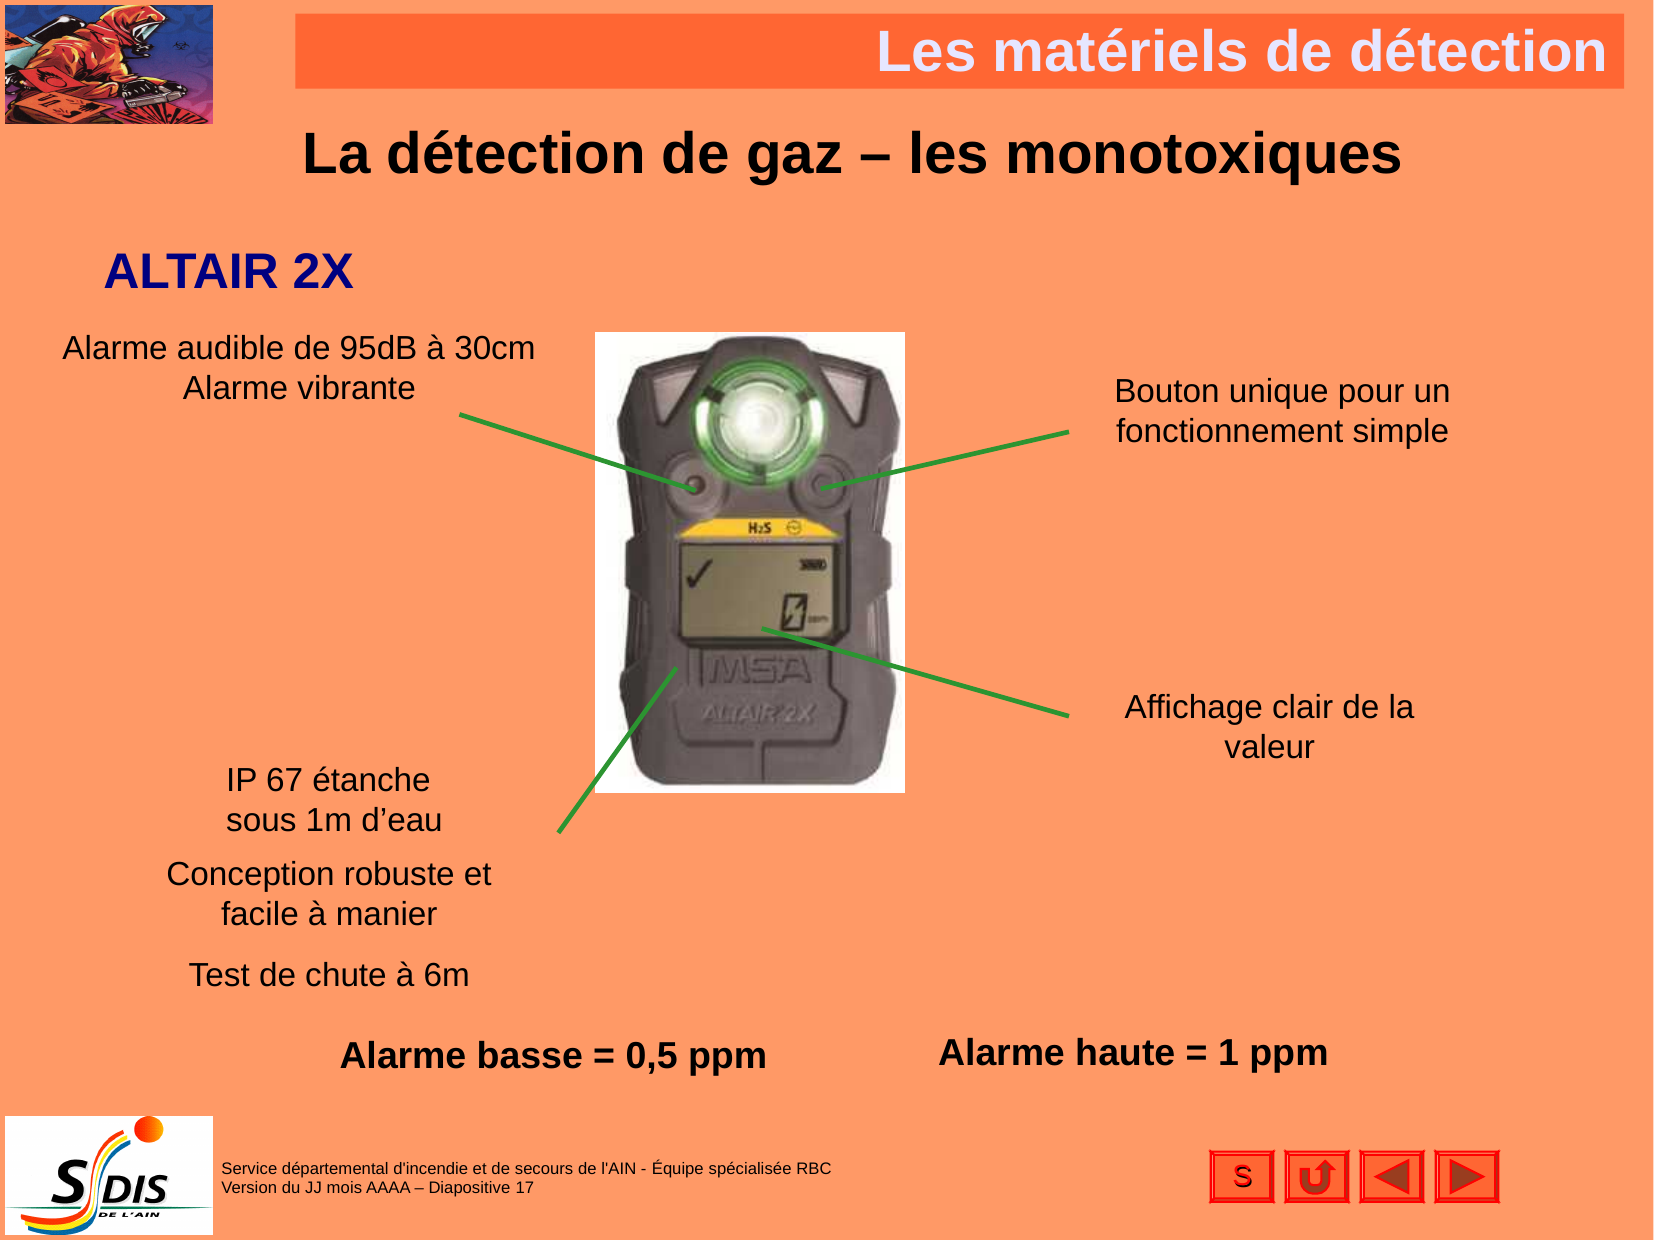

Les matériels de détection
La détection de gaz – les monotoxiques
ALTAIR 2X
Alarme audible de 95dB à 30cm Alarme vibrante
Bouton unique pour un fonctionnement simple
Affichage clair de la valeur
IP 67 étanche sous 1m d’eau
Conception robuste et facile à manier
Test de chute à 6m
Alarme haute = 1 ppm
Alarme basse = 0,5 ppm